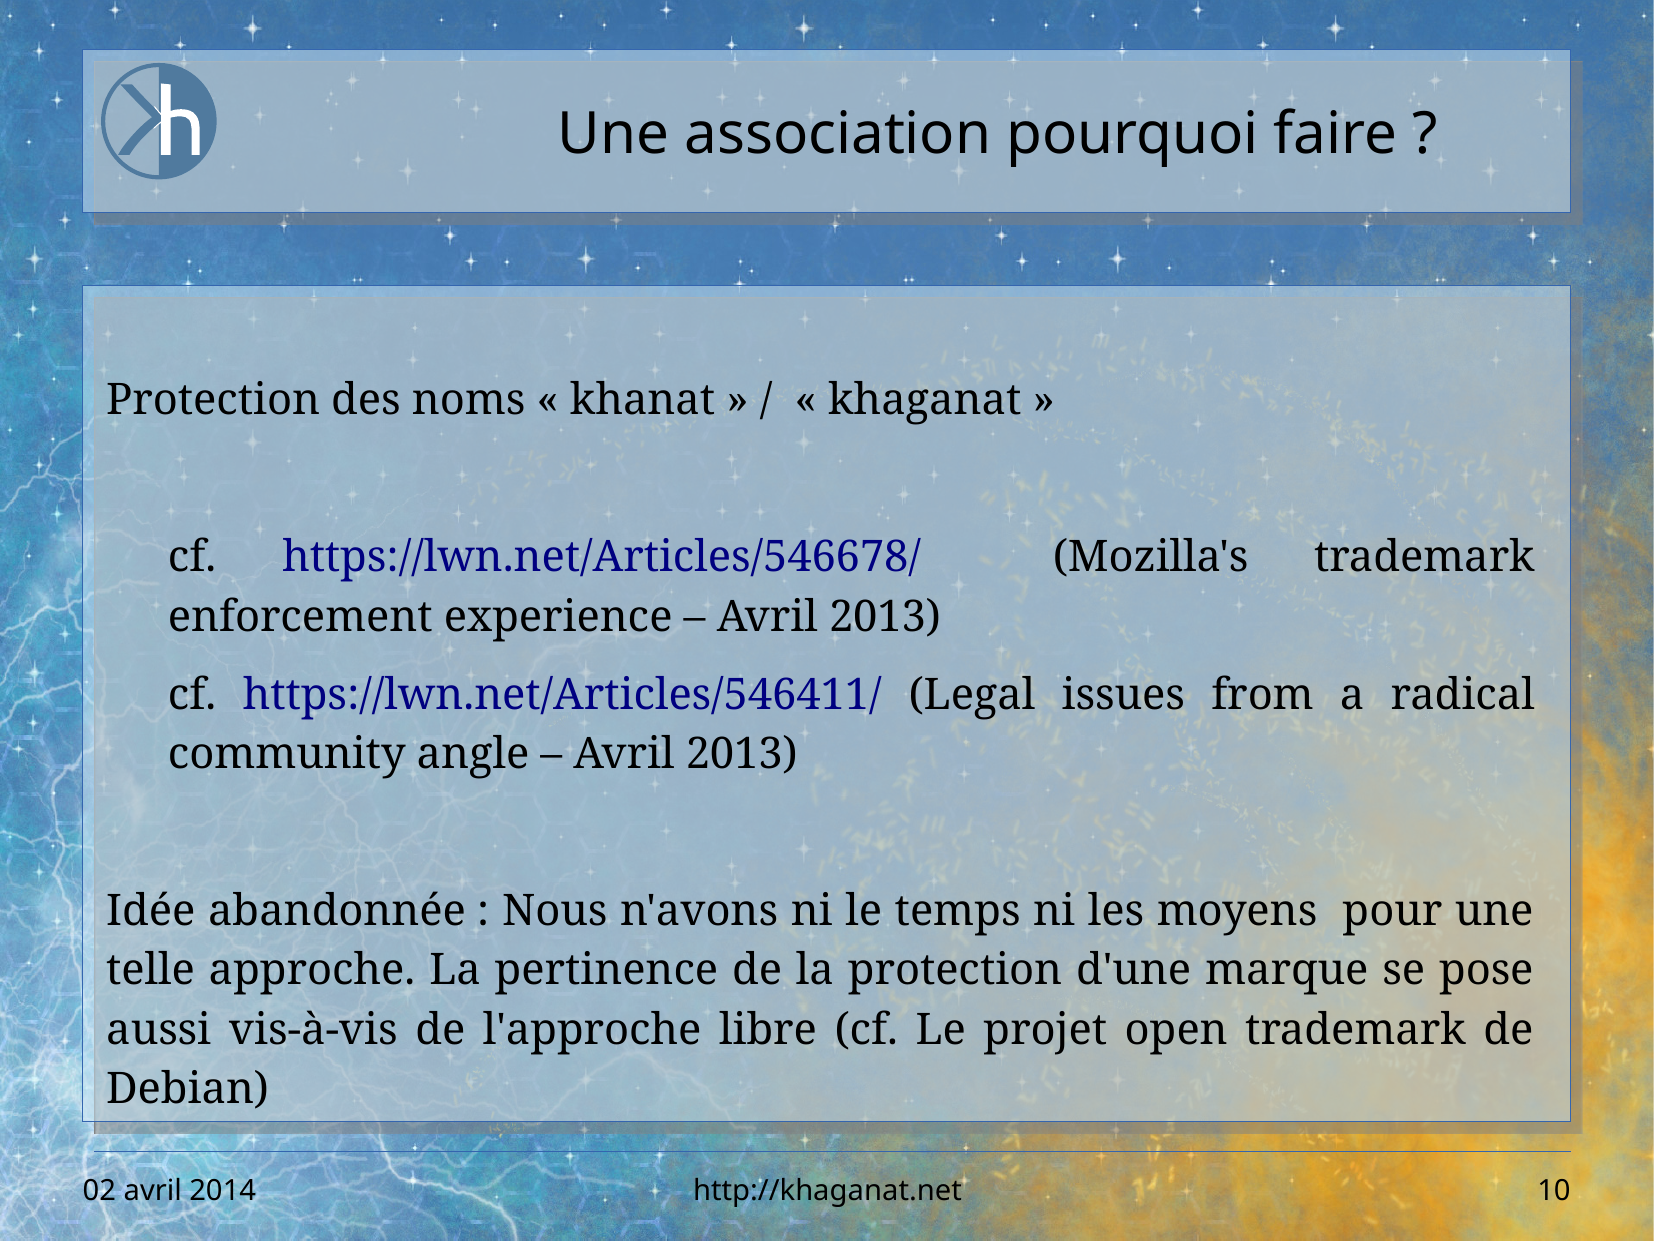

# Une association pourquoi faire ?
Protection des noms « khanat » / « khaganat »
cf. https://lwn.net/Articles/546678/ (Mozilla's trademark enforcement experience – Avril 2013)
cf. https://lwn.net/Articles/546411/ (Legal issues from a radical community angle – Avril 2013)
Idée abandonnée : Nous n'avons ni le temps ni les moyens pour une telle approche. La pertinence de la protection d'une marque se pose aussi vis-à-vis de l'approche libre (cf. Le projet open trademark de Debian)
02 avril 2014
http://khaganat.net
10